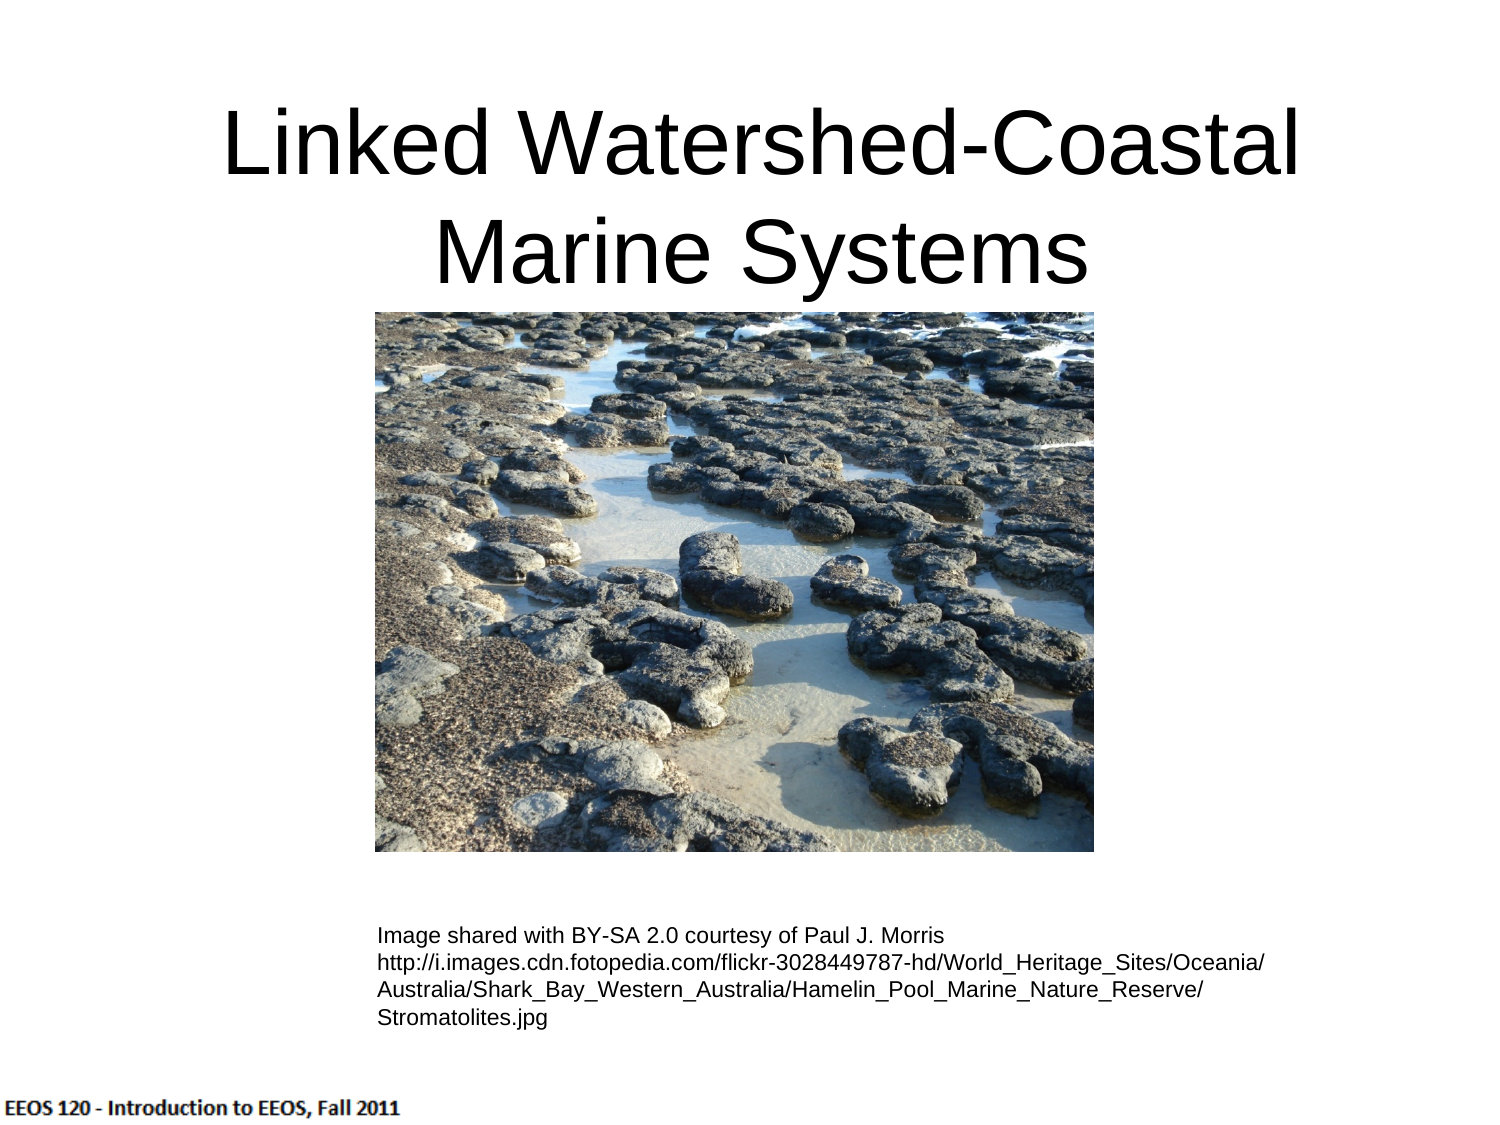

Linked Watershed-Coastal Marine Systems
Image shared with BY-SA 2.0 courtesy of Paul J. Morris
http://i.images.cdn.fotopedia.com/flickr-3028449787-hd/World_Heritage_Sites/Oceania/Australia/Shark_Bay_Western_Australia/Hamelin_Pool_Marine_Nature_Reserve/Stromatolites.jpg